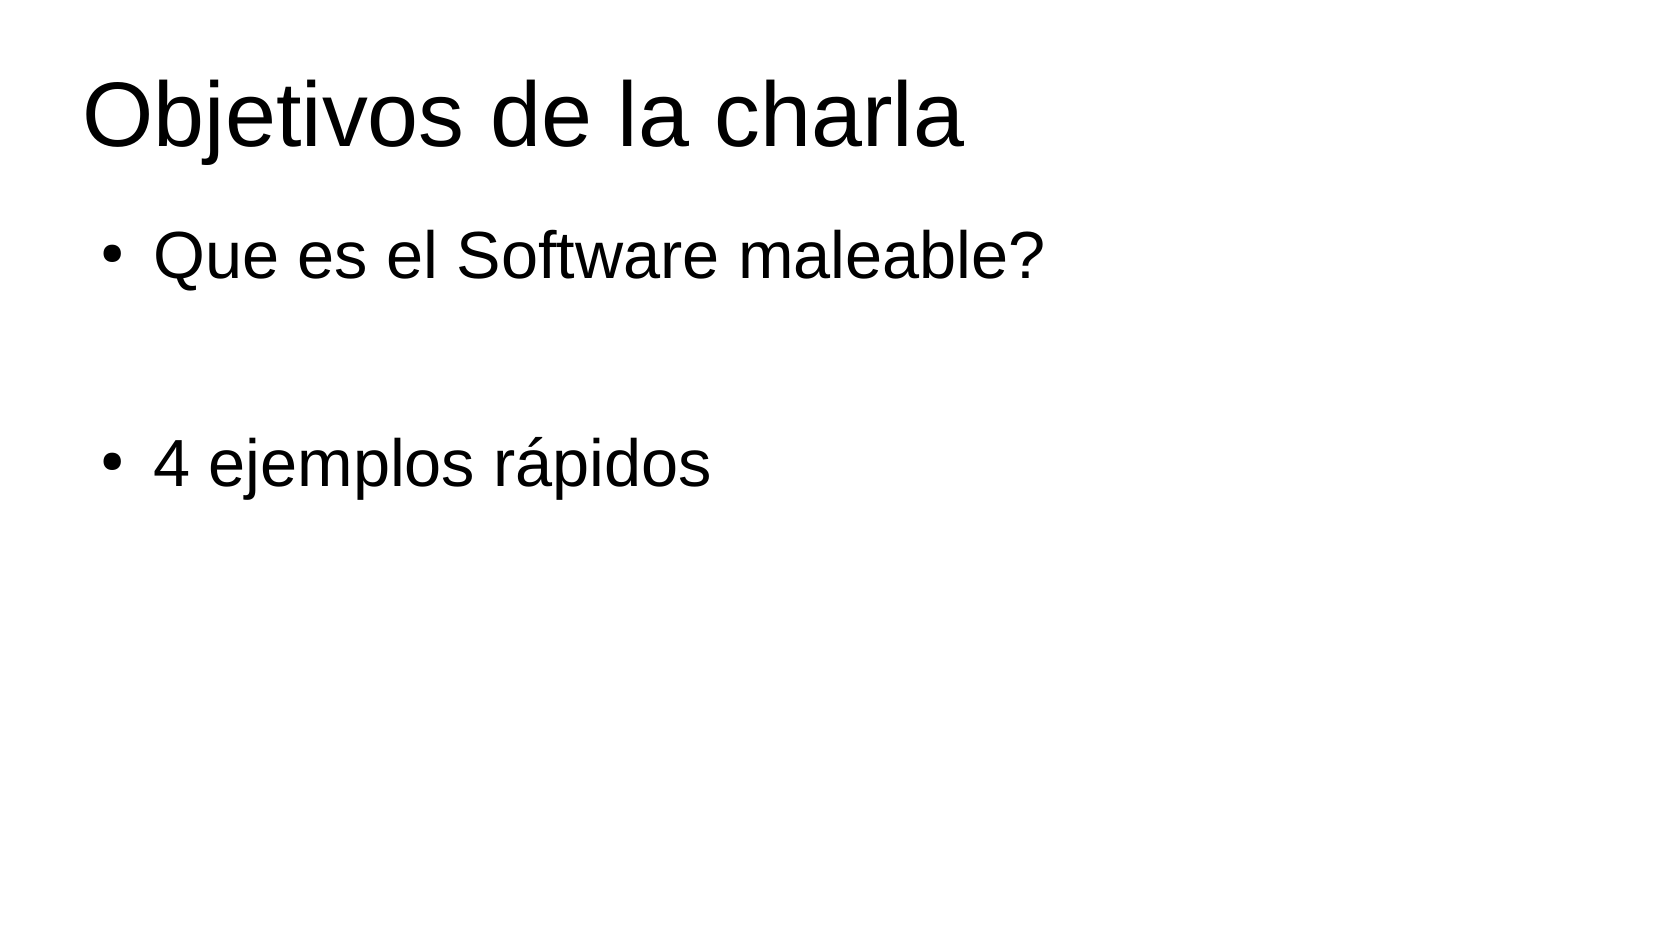

# Objetivos de la charla
Que es el Software maleable?
4 ejemplos rápidos